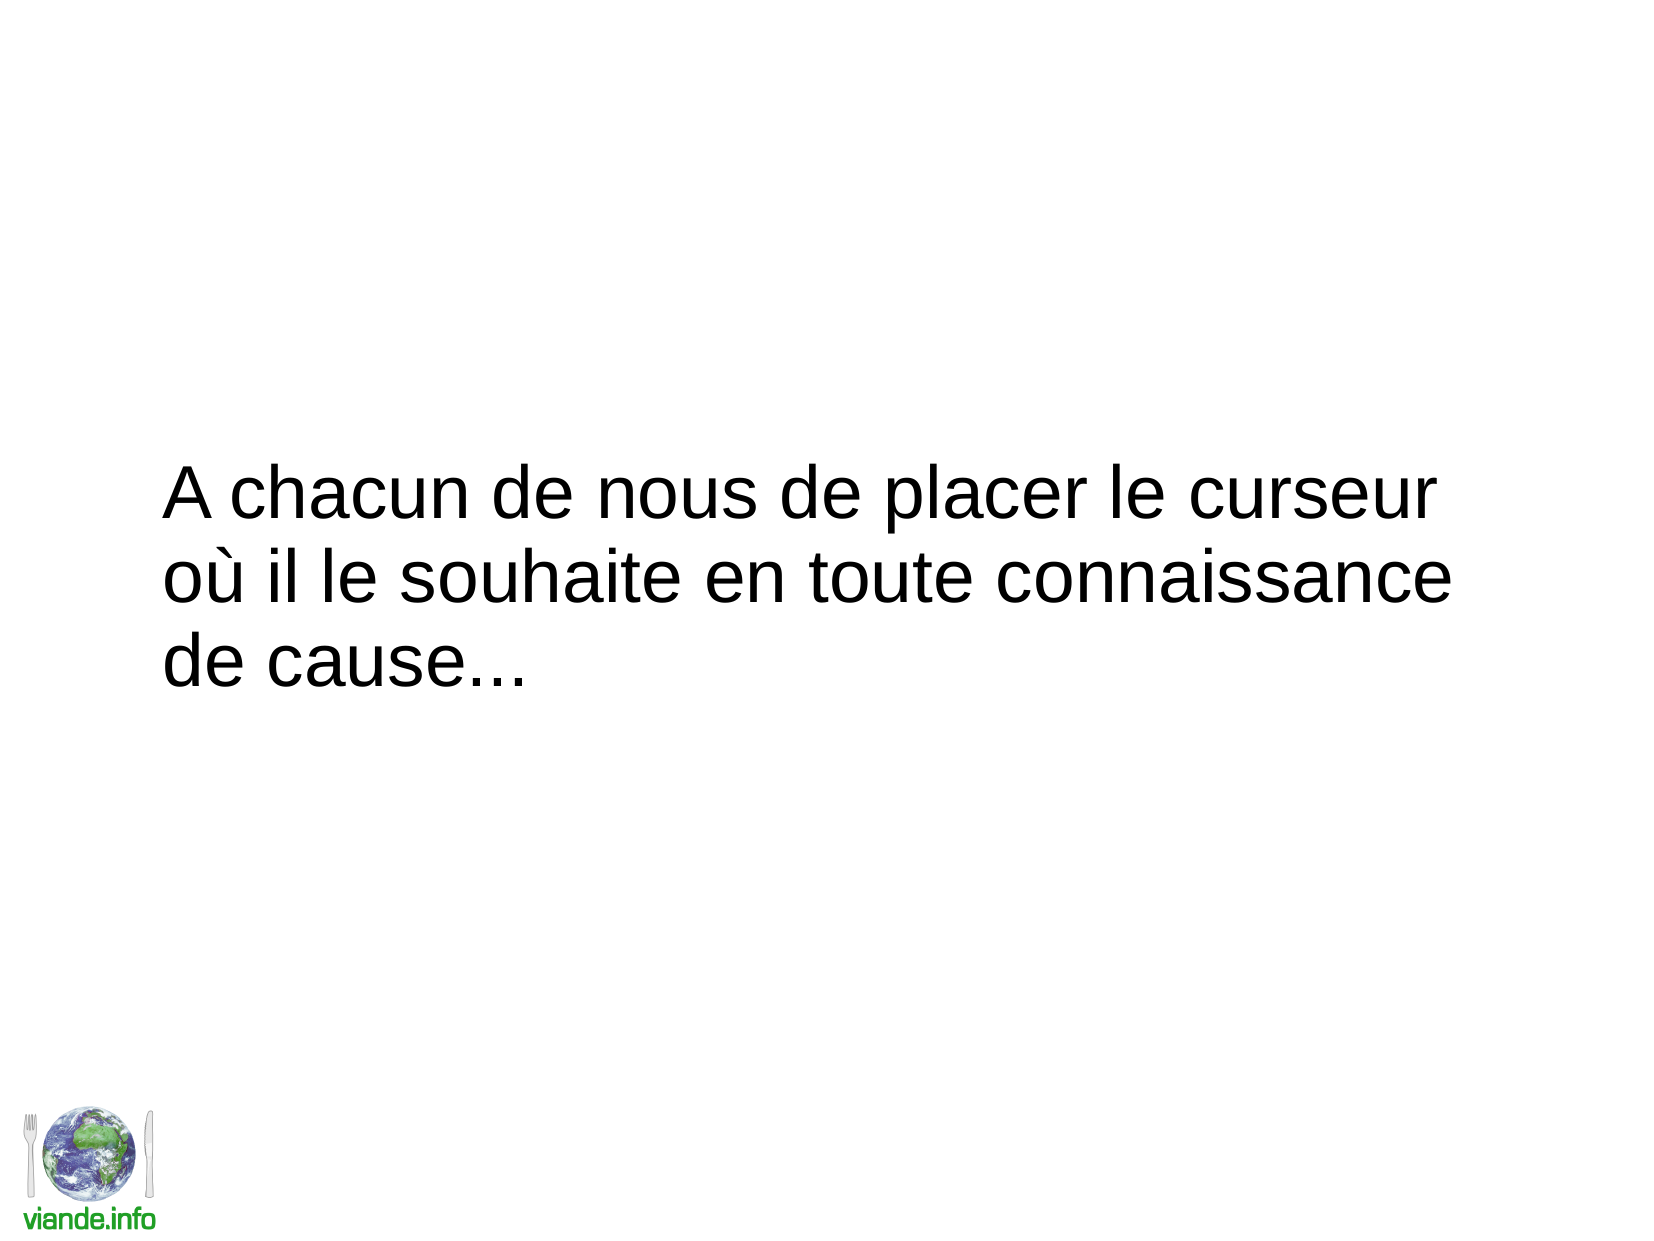

A chacun de nous de placer le curseur où il le souhaite en toute connaissance de cause...